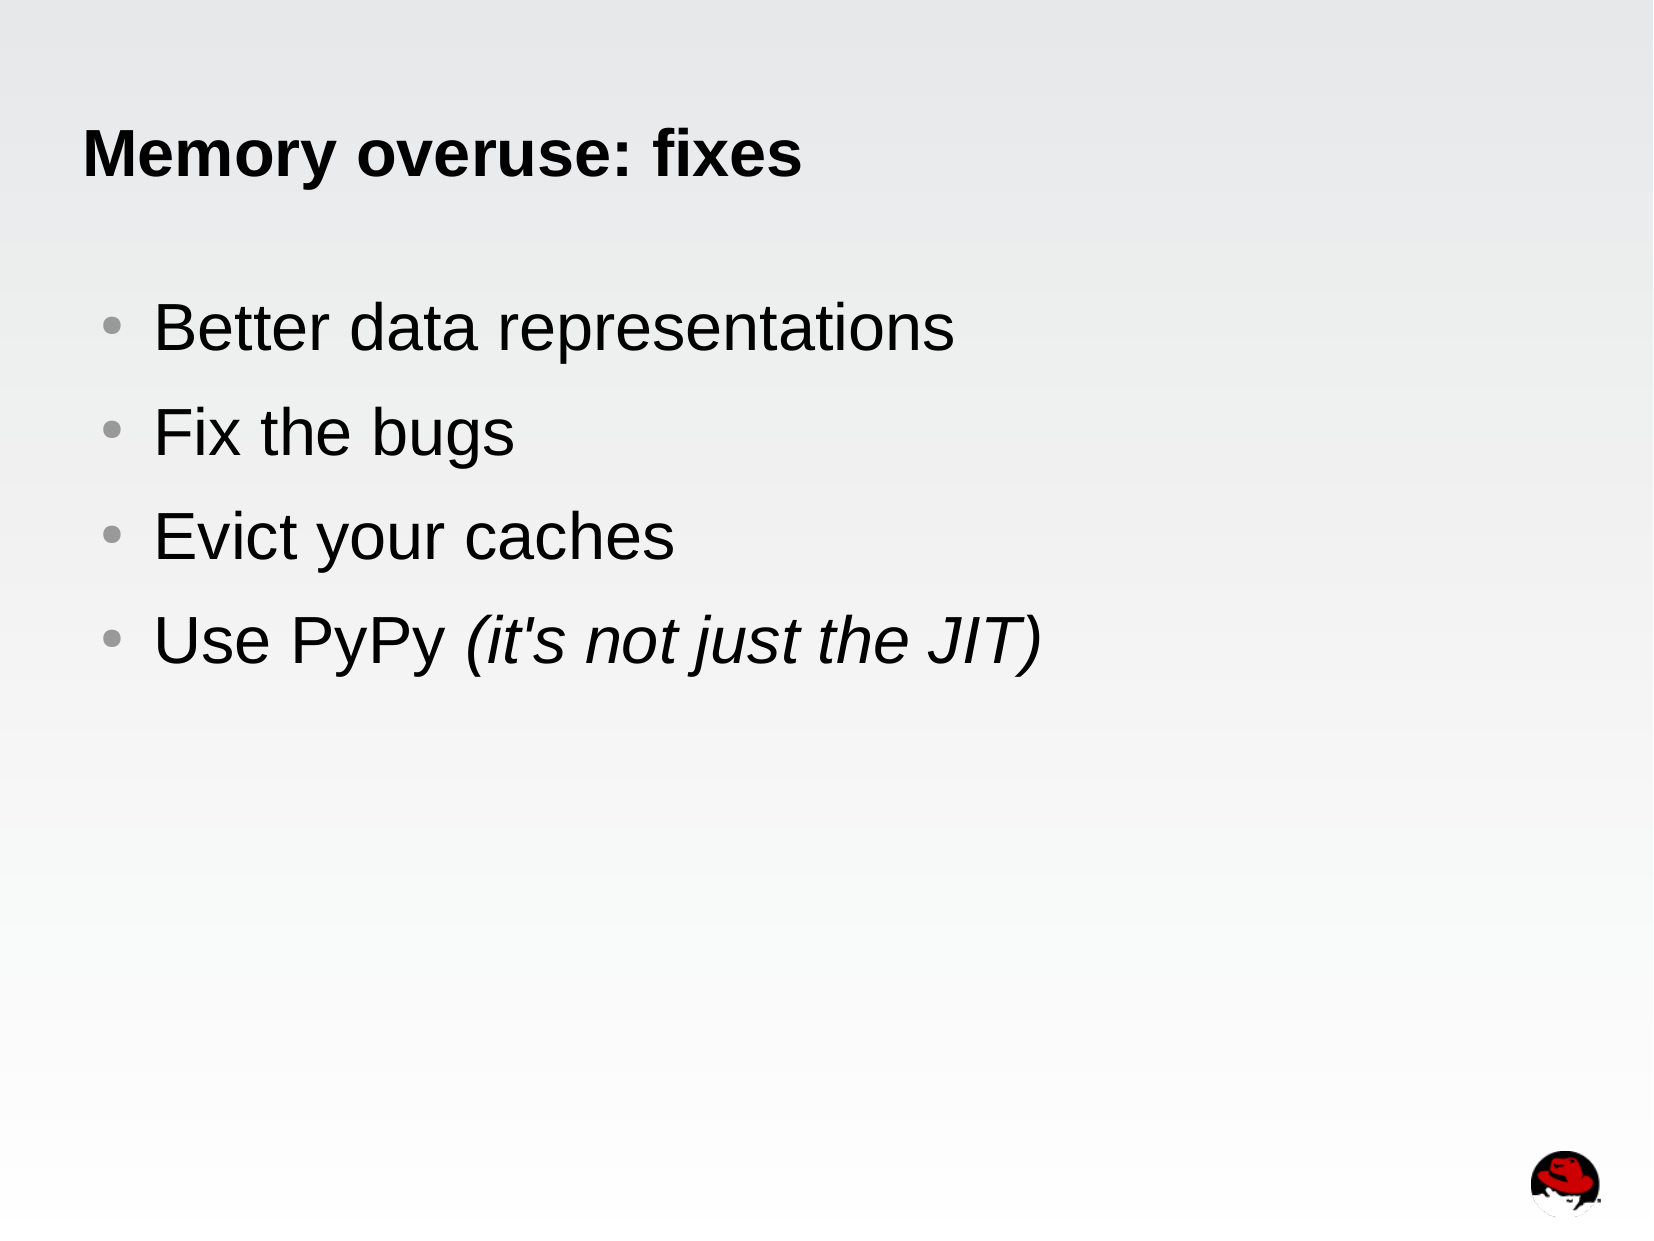

# Memory overuse: fixes
Better data representations
Fix the bugs
Evict your caches
Use PyPy (it's not just the JIT)